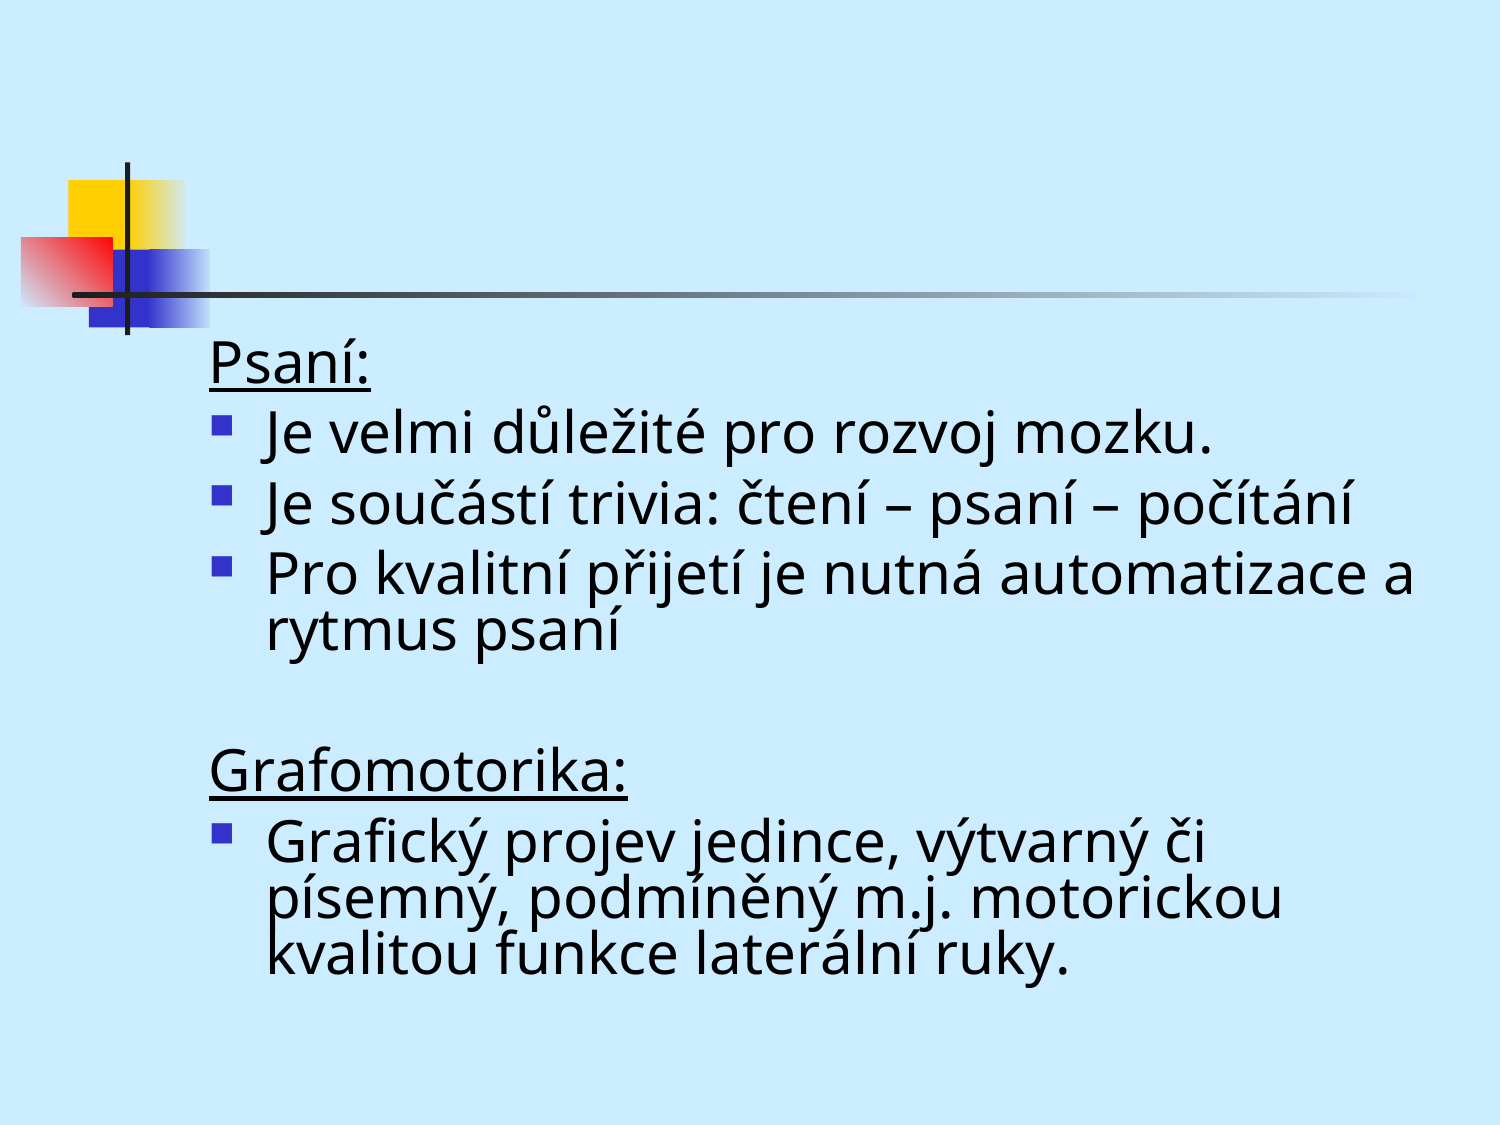

#
Psaní:
Je velmi důležité pro rozvoj mozku.
Je součástí trivia: čtení – psaní – počítání
Pro kvalitní přijetí je nutná automatizace a rytmus psaní
Grafomotorika:
Grafický projev jedince, výtvarný či písemný, podmíněný m.j. motorickou kvalitou funkce laterální ruky.